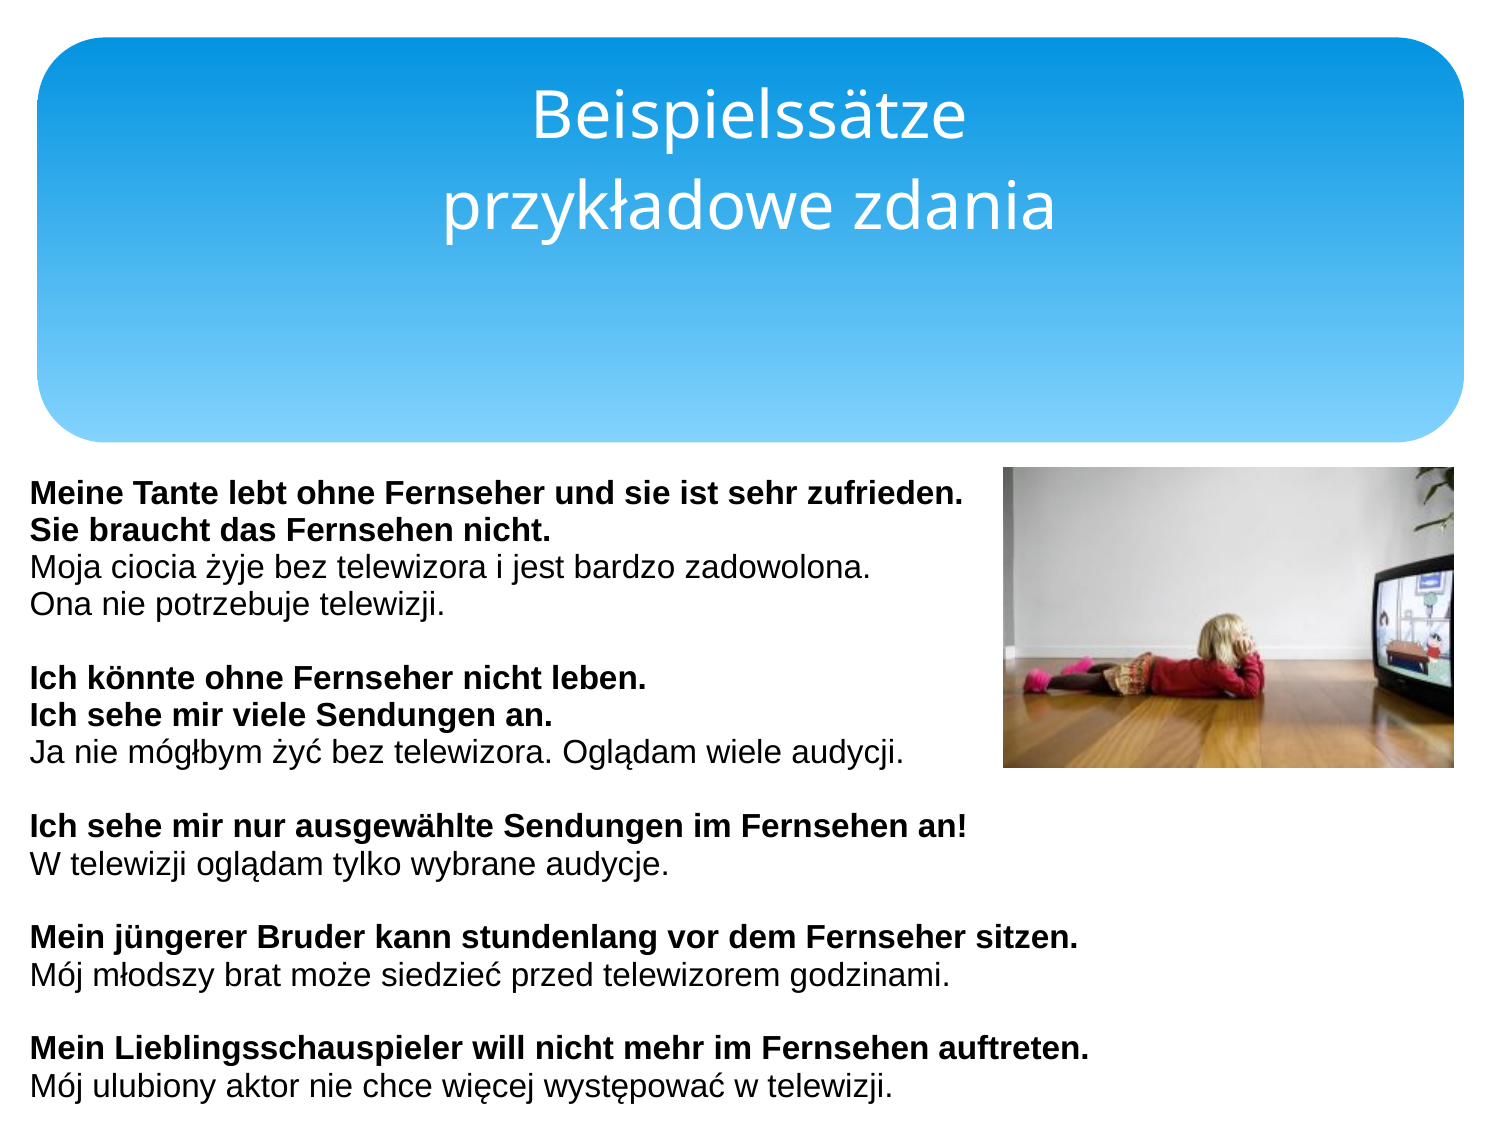

# Beispielssätze przykładowe zdania
Meine Tante lebt ohne Fernseher und sie ist sehr zufrieden.
Sie braucht das Fernsehen nicht.
Moja ciocia żyje bez telewizora i jest bardzo zadowolona.
Ona nie potrzebuje telewizji.
Ich könnte ohne Fernseher nicht leben.
Ich sehe mir viele Sendungen an.
Ja nie mógłbym żyć bez telewizora. Oglądam wiele audycji.
Ich sehe mir nur ausgewählte Sendungen im Fernsehen an!
W telewizji oglądam tylko wybrane audycje.
Mein jüngerer Bruder kann stundenlang vor dem Fernseher sitzen.
Mój młodszy brat może siedzieć przed telewizorem godzinami.
Mein Lieblingsschauspieler will nicht mehr im Fernsehen auftreten.
Mój ulubiony aktor nie chce więcej występować w telewizji.